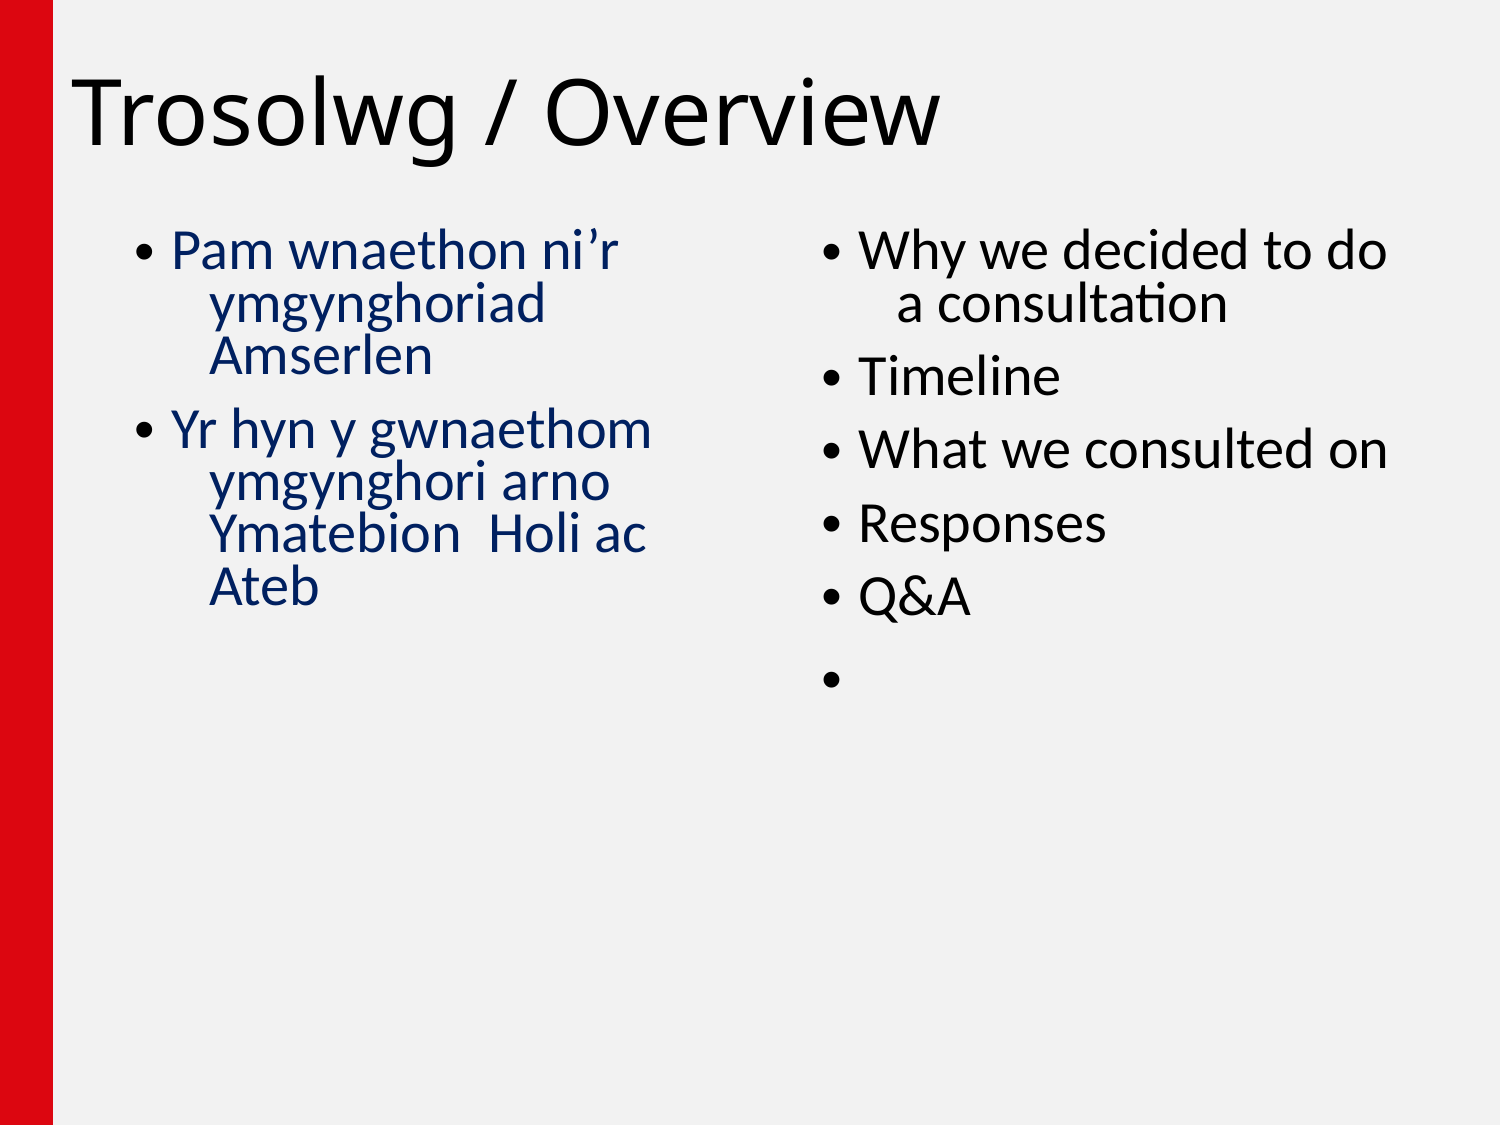

Trosolwg / Overview
Pam wnaethon ni’r ymgynghoriad Amserlen
Yr hyn y gwnaethom ymgynghori arno Ymatebion Holi ac Ateb
# Why we decided to do a consultation
Timeline
What we consulted on
Responses
Q&A